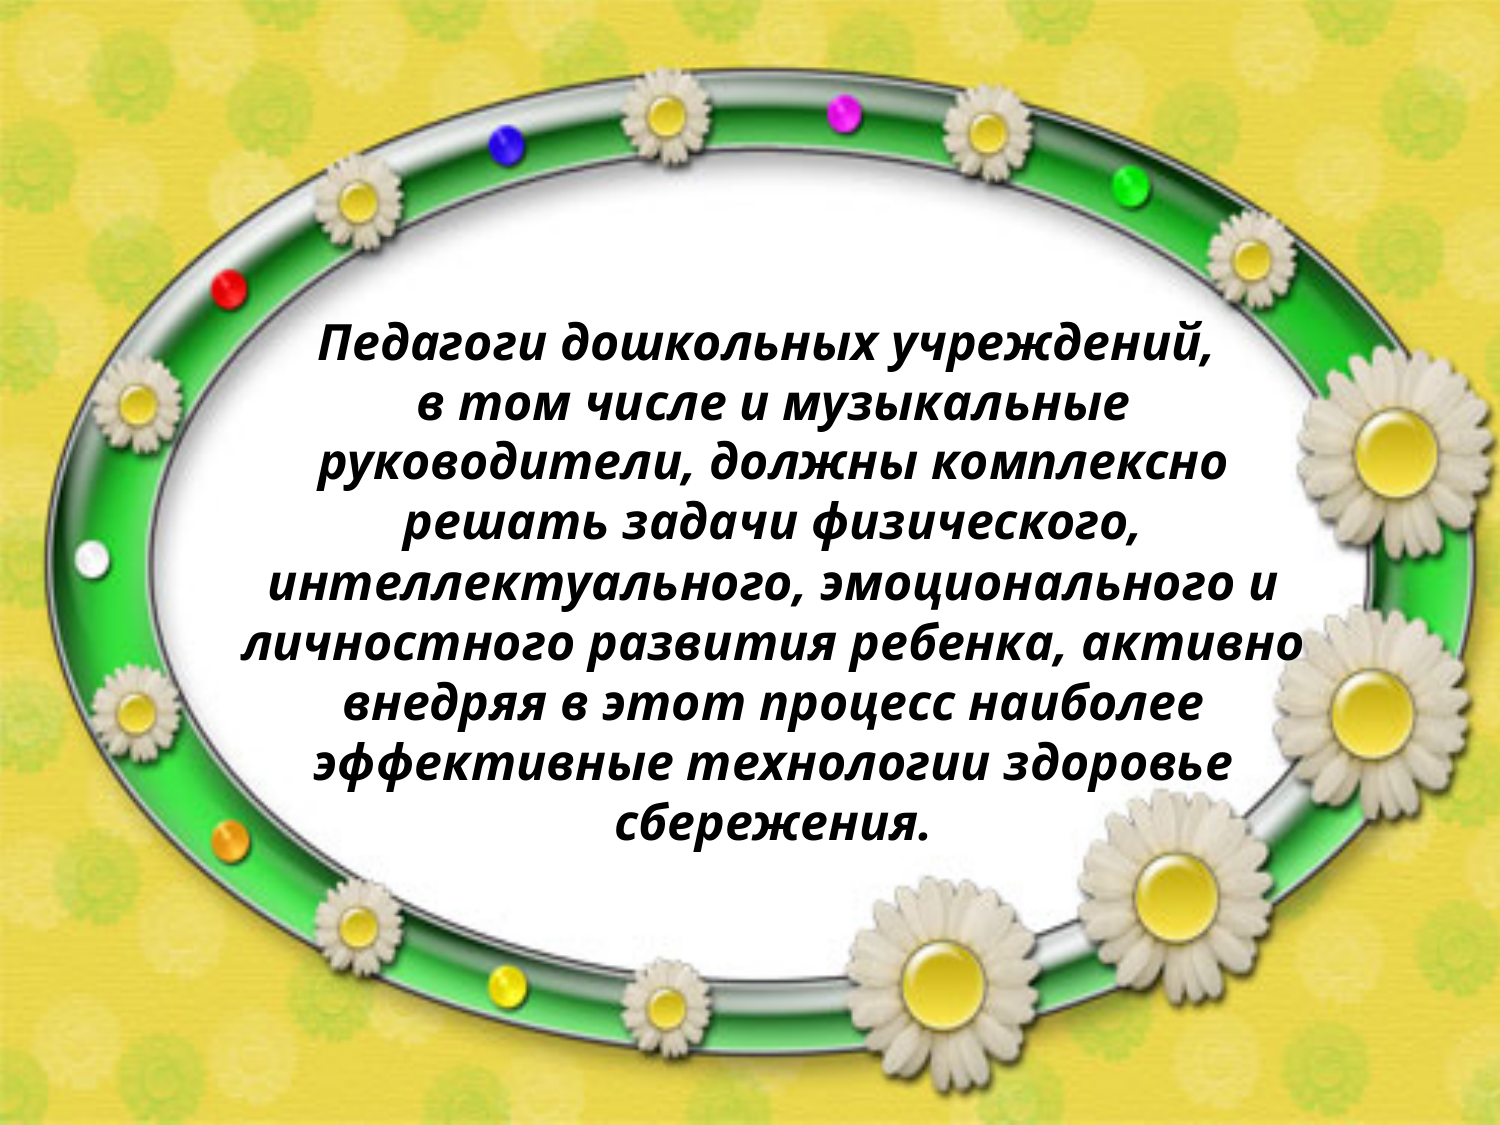

Педагоги дошкольных учреждений,
в том числе и музыкальные руководители, должны комплексно решать задачи физического, интеллектуального, эмоционального и личностного развития ребенка, активно внедряя в этот процесс наиболее эффективные технологии здоровье сбережения.